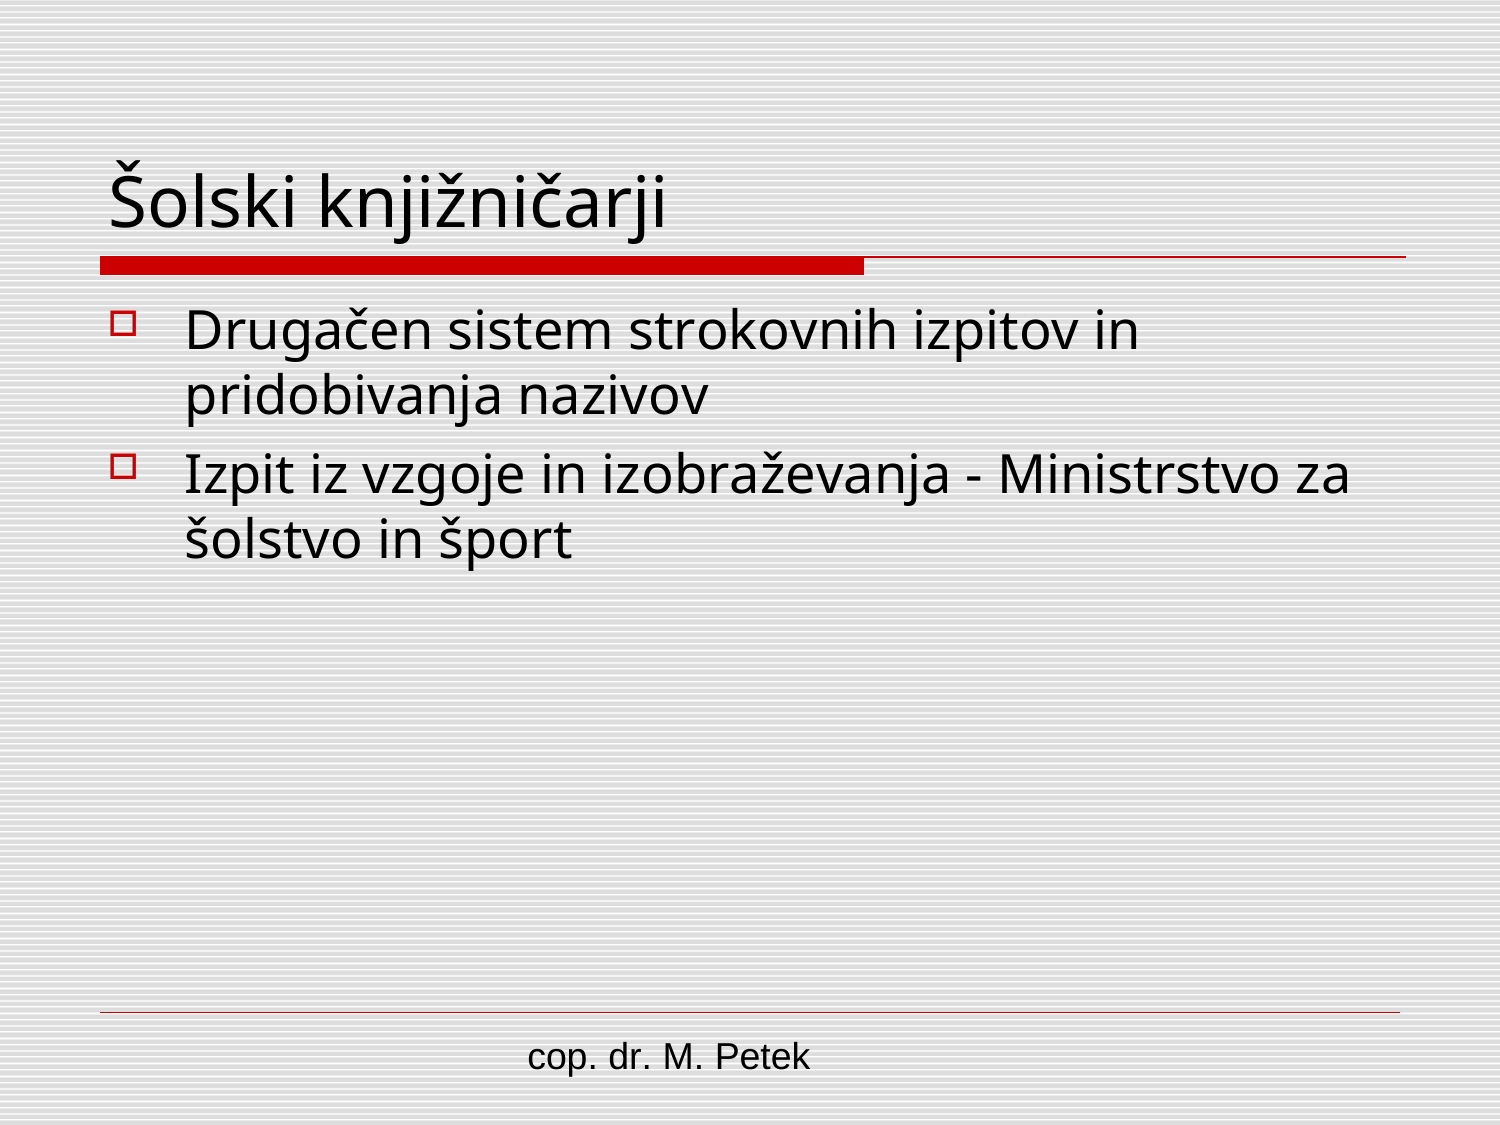

# Šolski knjižničarji
Drugačen sistem strokovnih izpitov in pridobivanja nazivov
Izpit iz vzgoje in izobraževanja - Ministrstvo za šolstvo in šport
cop. dr. M. Petek